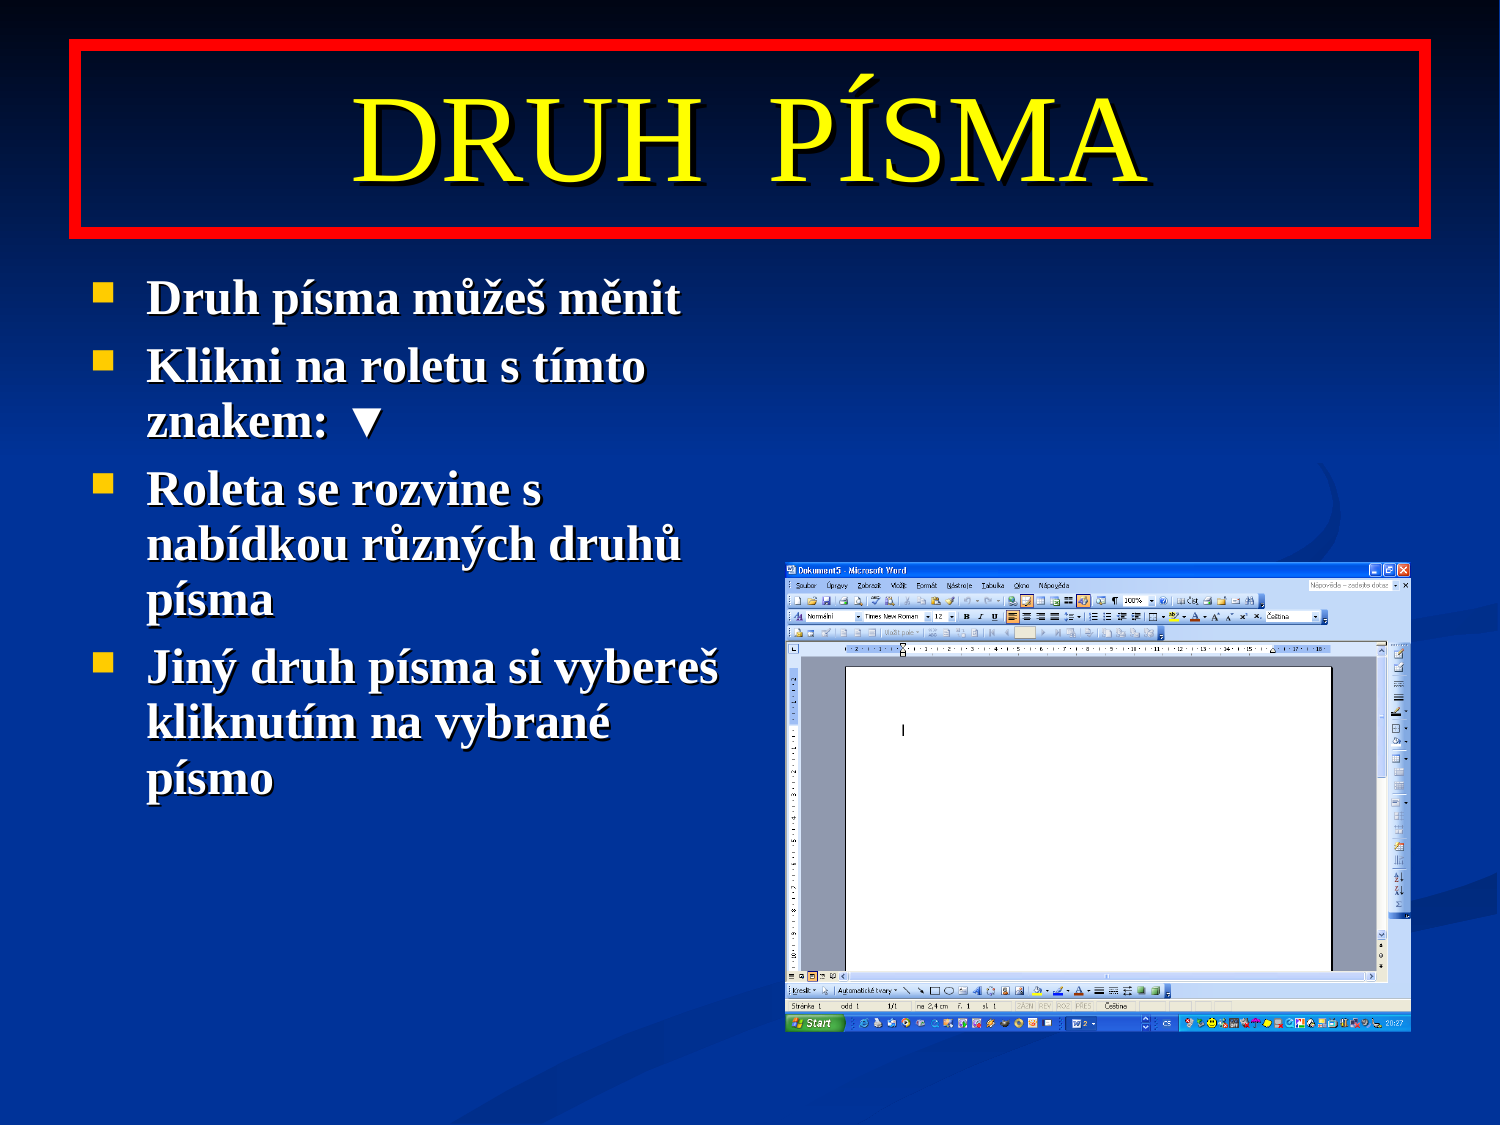

# DRUH PÍSMA
Druh písma můžeš měnit
Klikni na roletu s tímto znakem: ▼
Roleta se rozvine s nabídkou různých druhů písma
Jiný druh písma si vybereš kliknutím na vybrané písmo